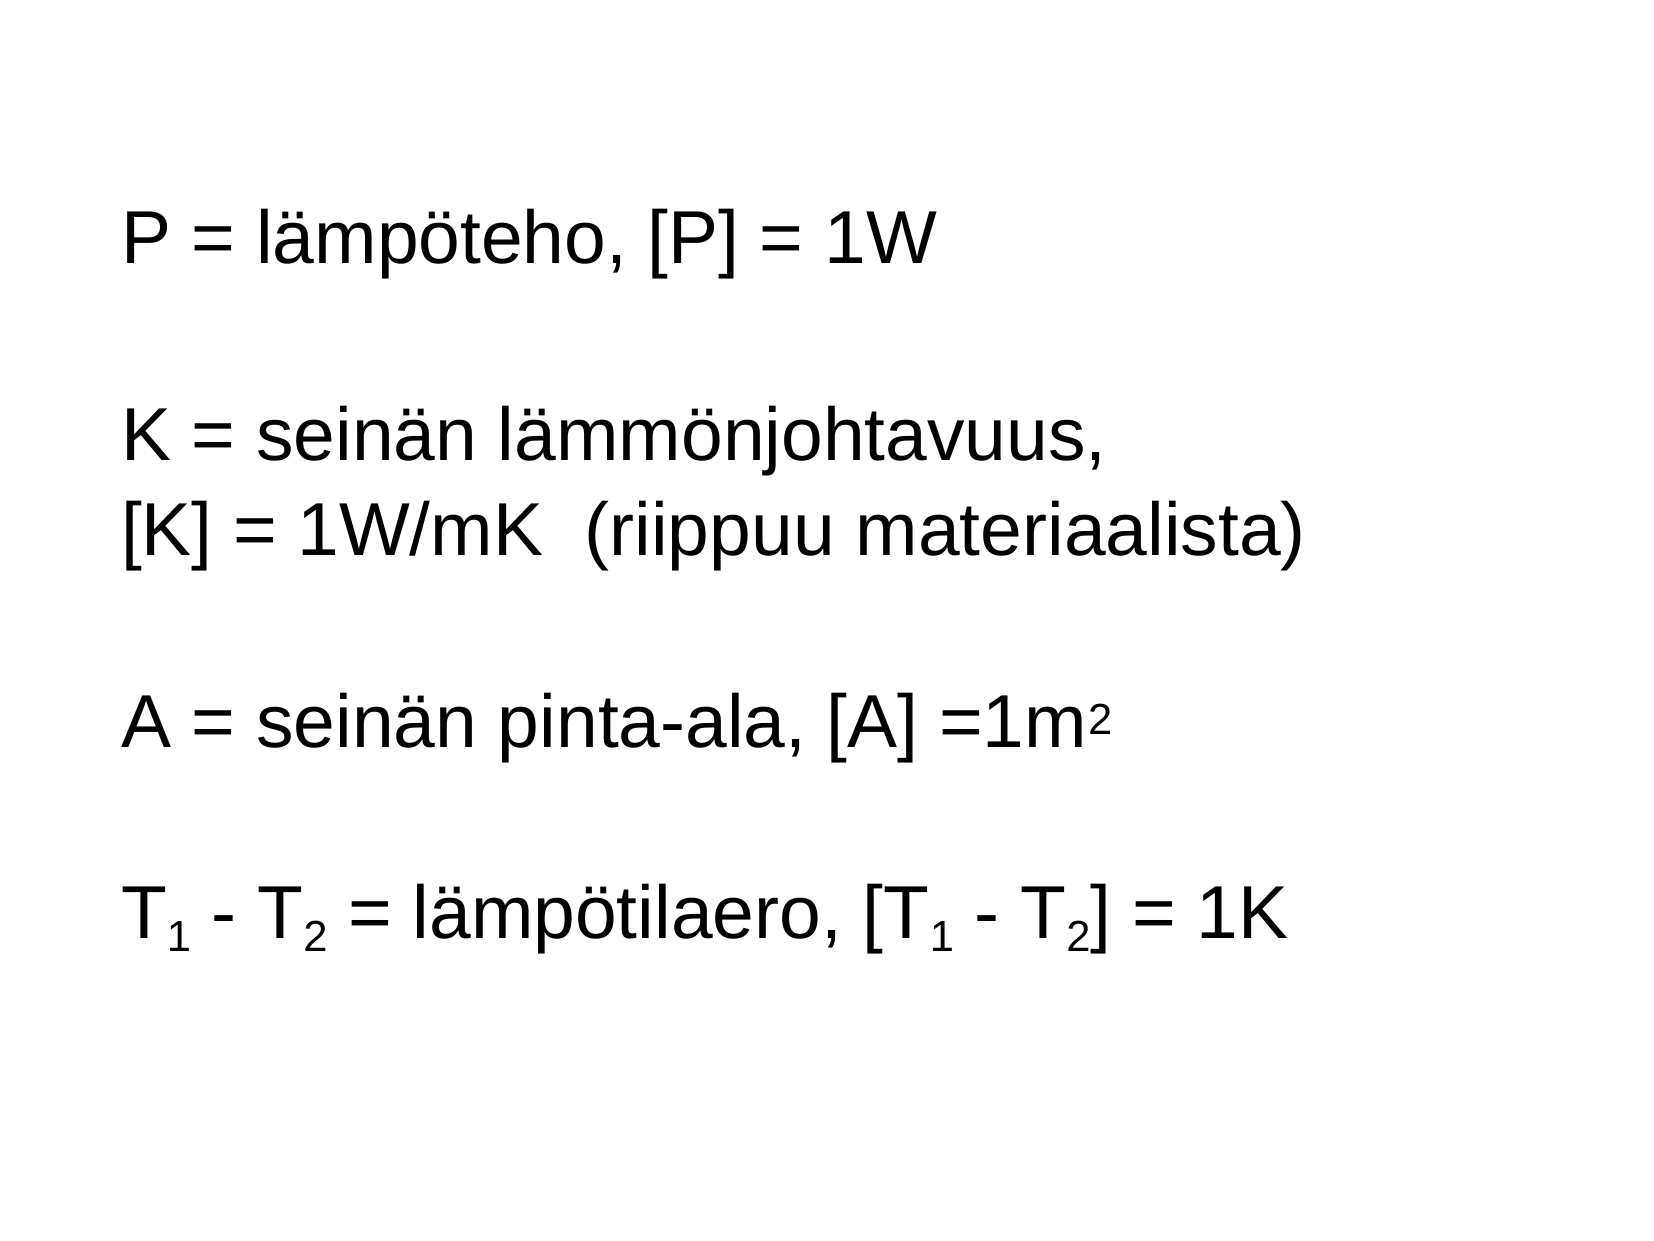

P = lämpöteho, [P] = 1W
K = seinän lämmönjohtavuus,
[K] = 1W/mK (riippuu materiaalista)
A = seinän pinta-ala, [A] =1m2
T1 - T2 = lämpötilaero, [T1 - T2] = 1K